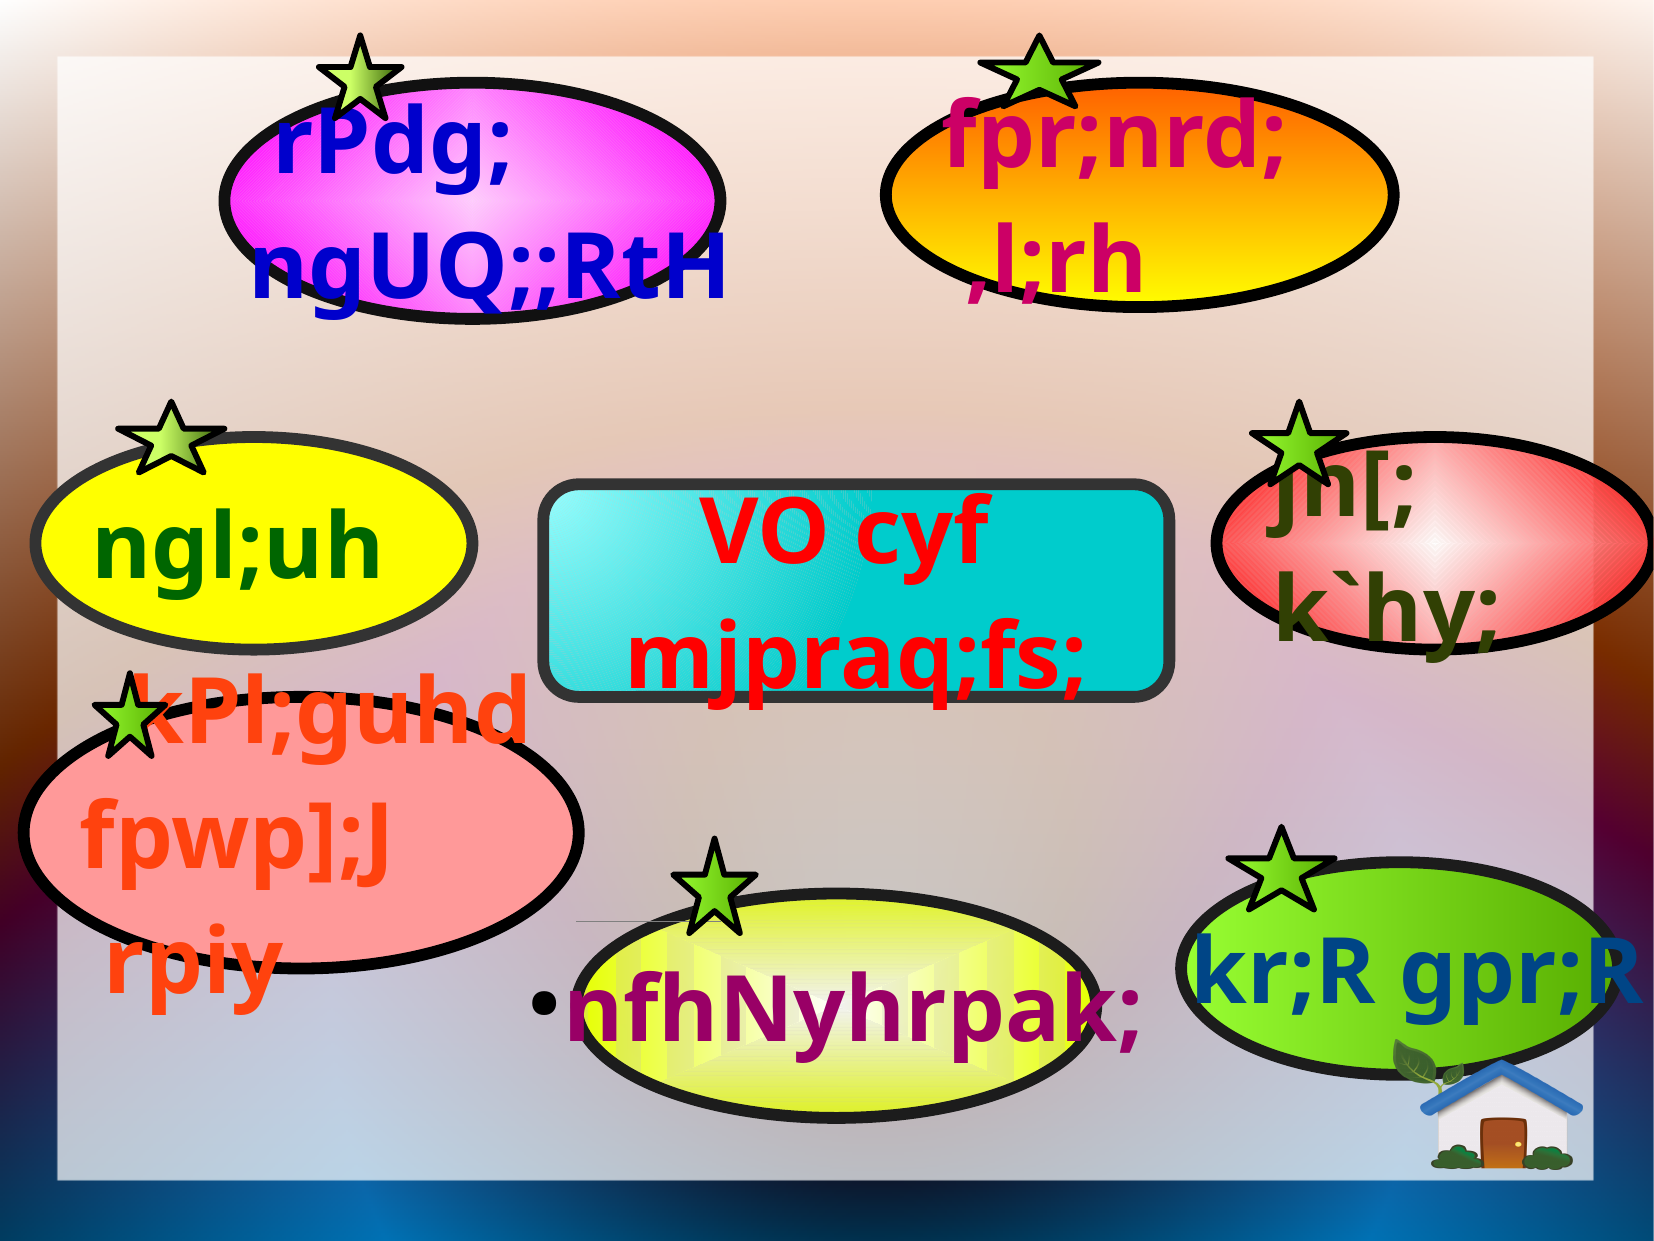

rPdg;
ngUQ;;RtH
fpr;nrd;
 ,l;rh
ngl;uh
jh[;
k`hy;
VO cyf
mjpraq;fs;
 kPl;guhd
fpwp];J
 rpiy
kr;R gpr;R
nfhNyhrpak;